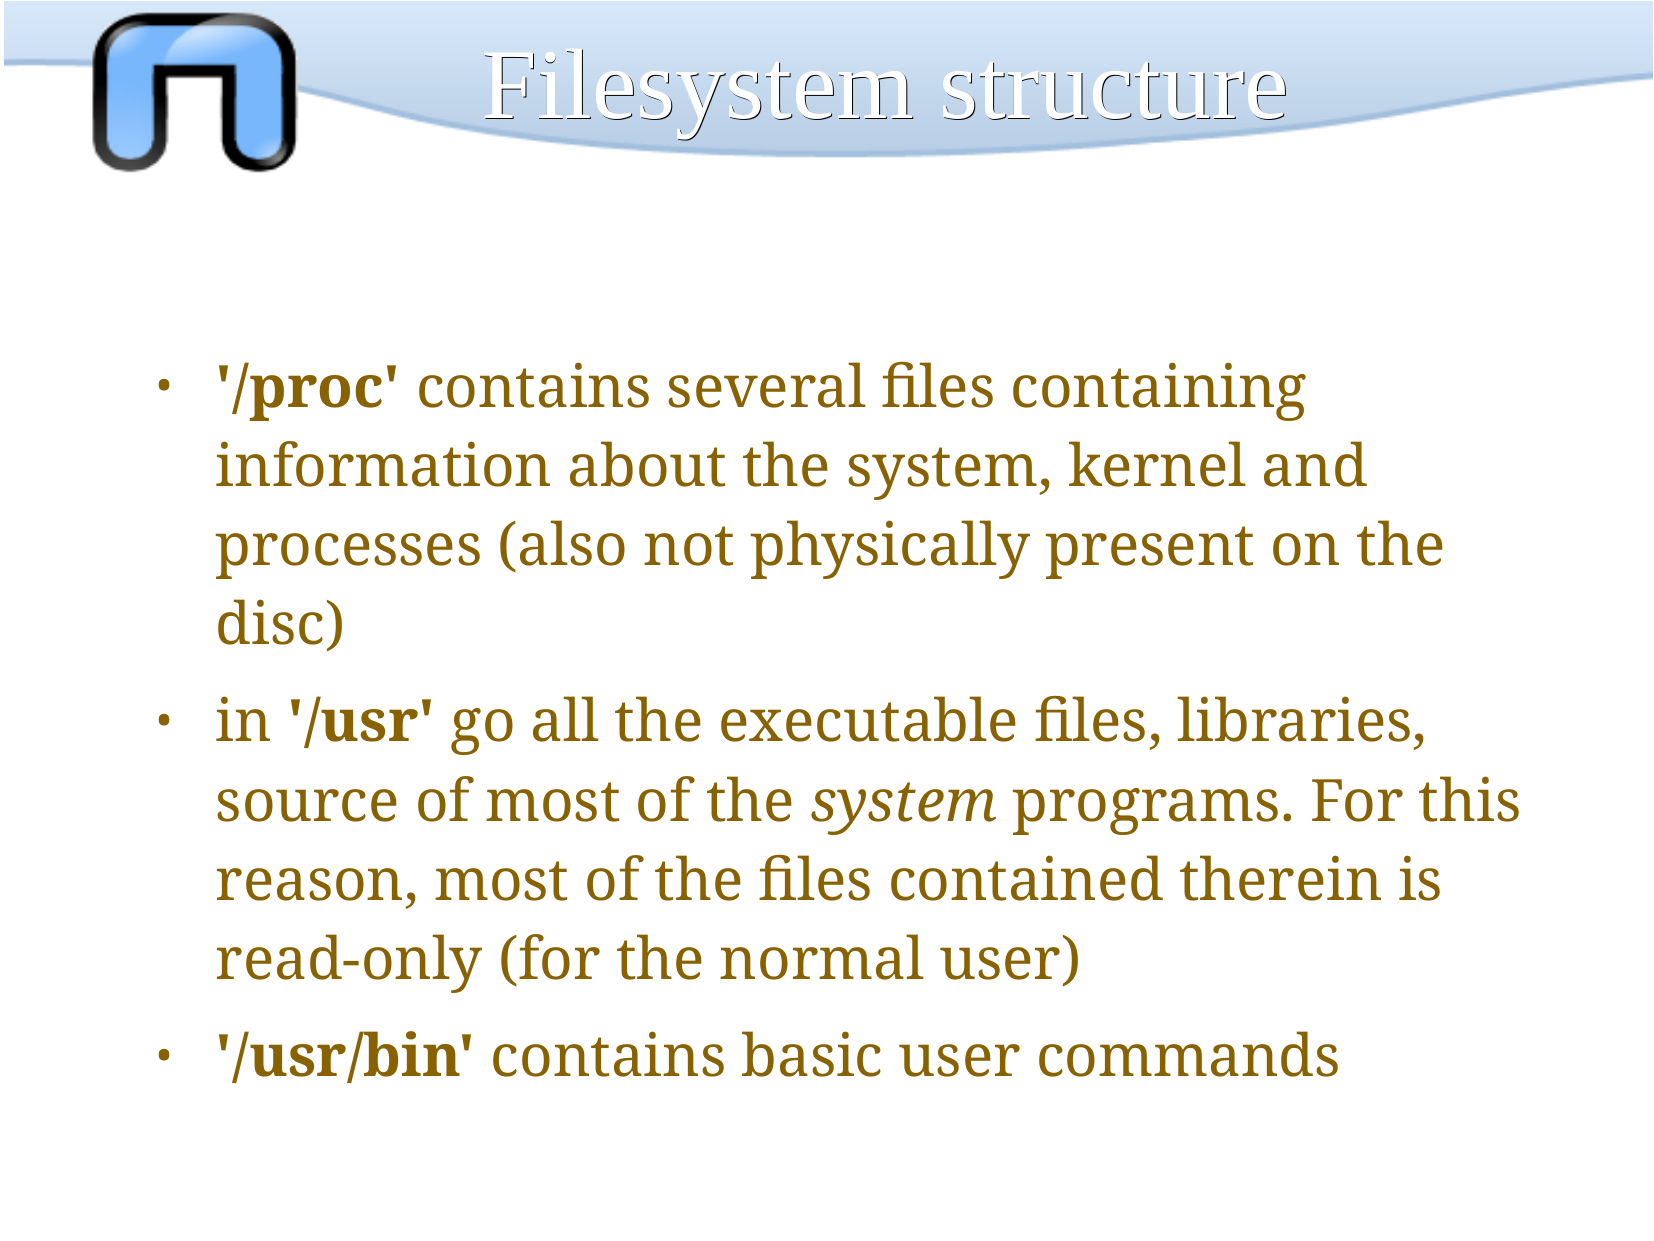

Filesystem structure
# '/proc' contains several files containing information about the system, kernel and processes (also not physically present on the disc)
in '/usr' go all the executable files, libraries, source of most of the system programs. For this reason, most of the files contained therein is read-only (for the normal user)
'/usr/bin' contains basic user commands